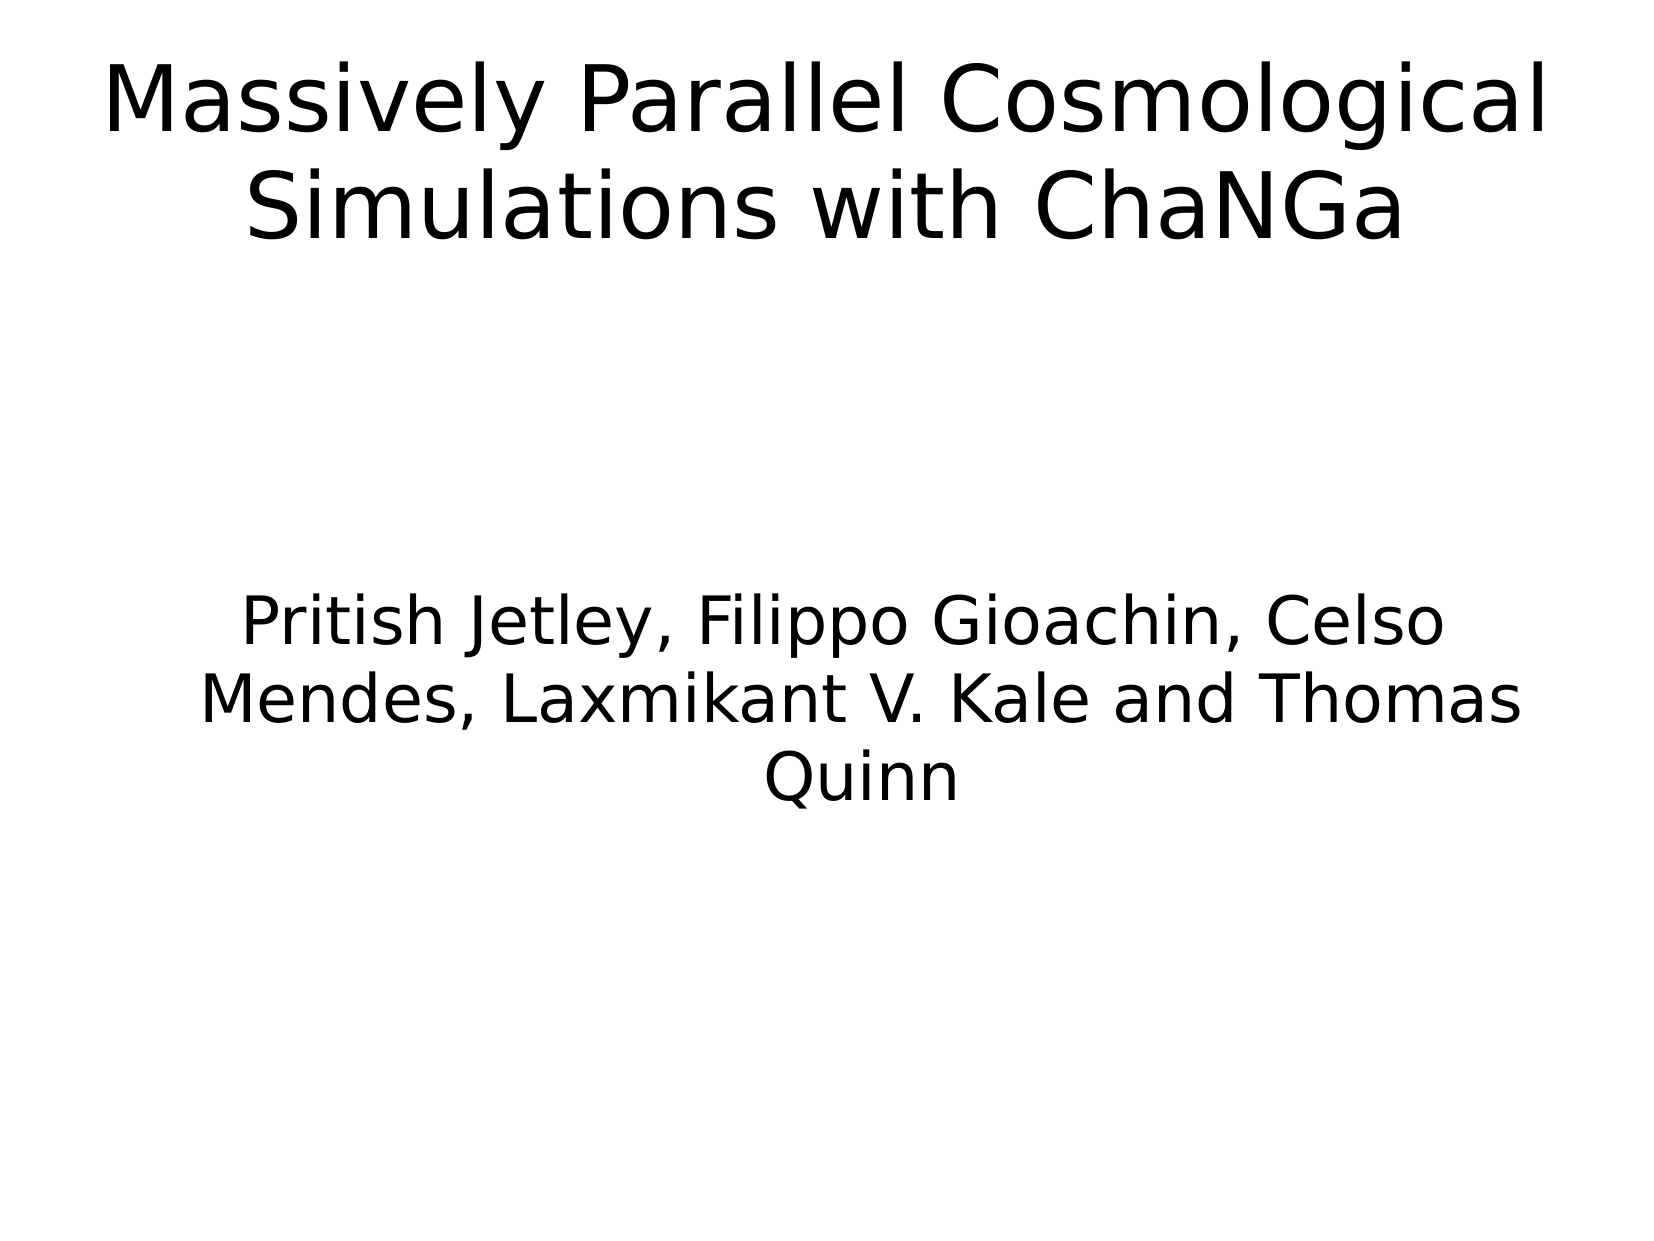

# Massively Parallel Cosmological Simulations with ChaNGa
Pritish Jetley, Filippo Gioachin, Celso Mendes, Laxmikant V. Kale and Thomas Quinn